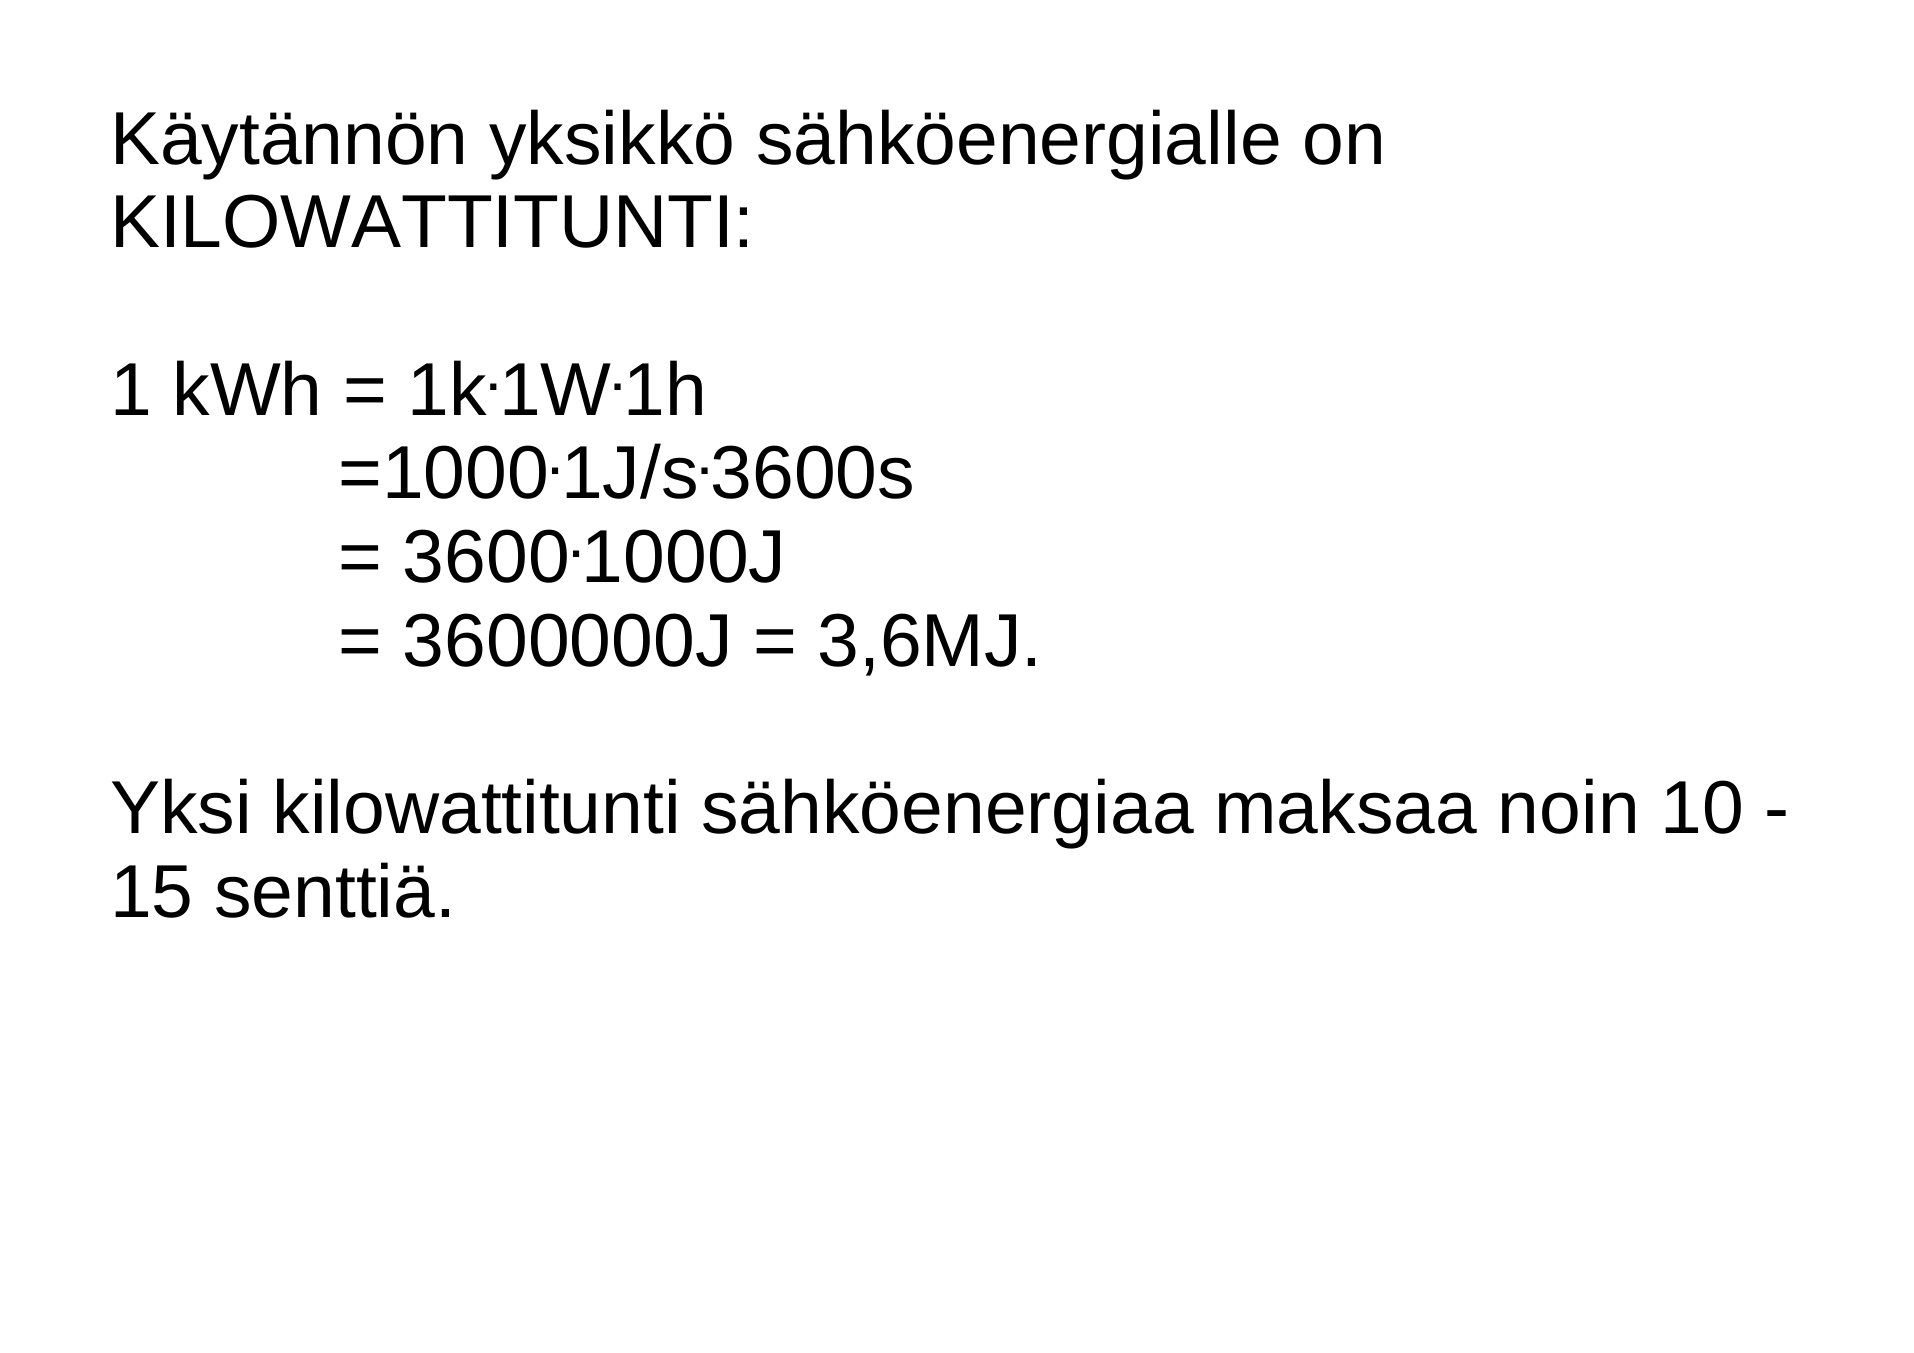

Käytännön yksikkö sähköenergialle on KILOWATTITUNTI:
1 kWh = 1k.1W.1h
 =1000.1J/s.3600s
 = 3600.1000J
 = 3600000J = 3,6MJ.
Yksi kilowattitunti sähköenergiaa maksaa noin 10 - 15 senttiä.